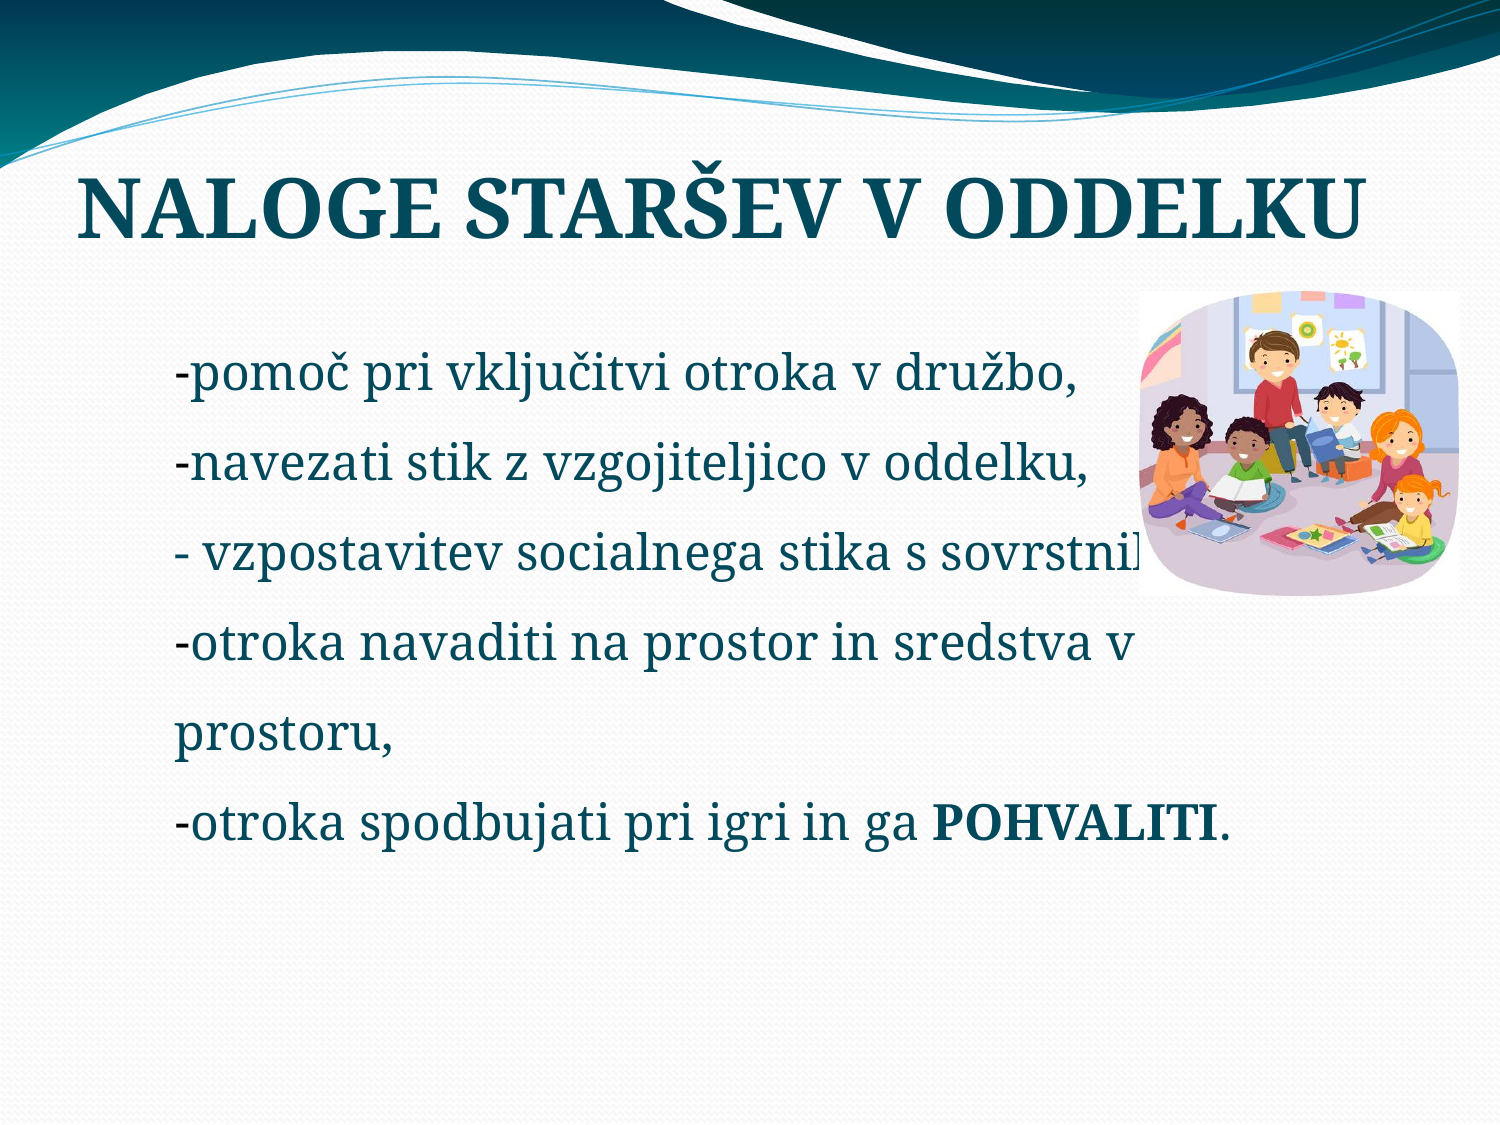

# NALOGE STARŠEV V ODDELKU
pomoč pri vključitvi otroka v družbo,
navezati stik z vzgojiteljico v oddelku,
- vzpostavitev socialnega stika s sovrstnikom,
otroka navaditi na prostor in sredstva v prostoru,
otroka spodbujati pri igri in ga POHVALITI.